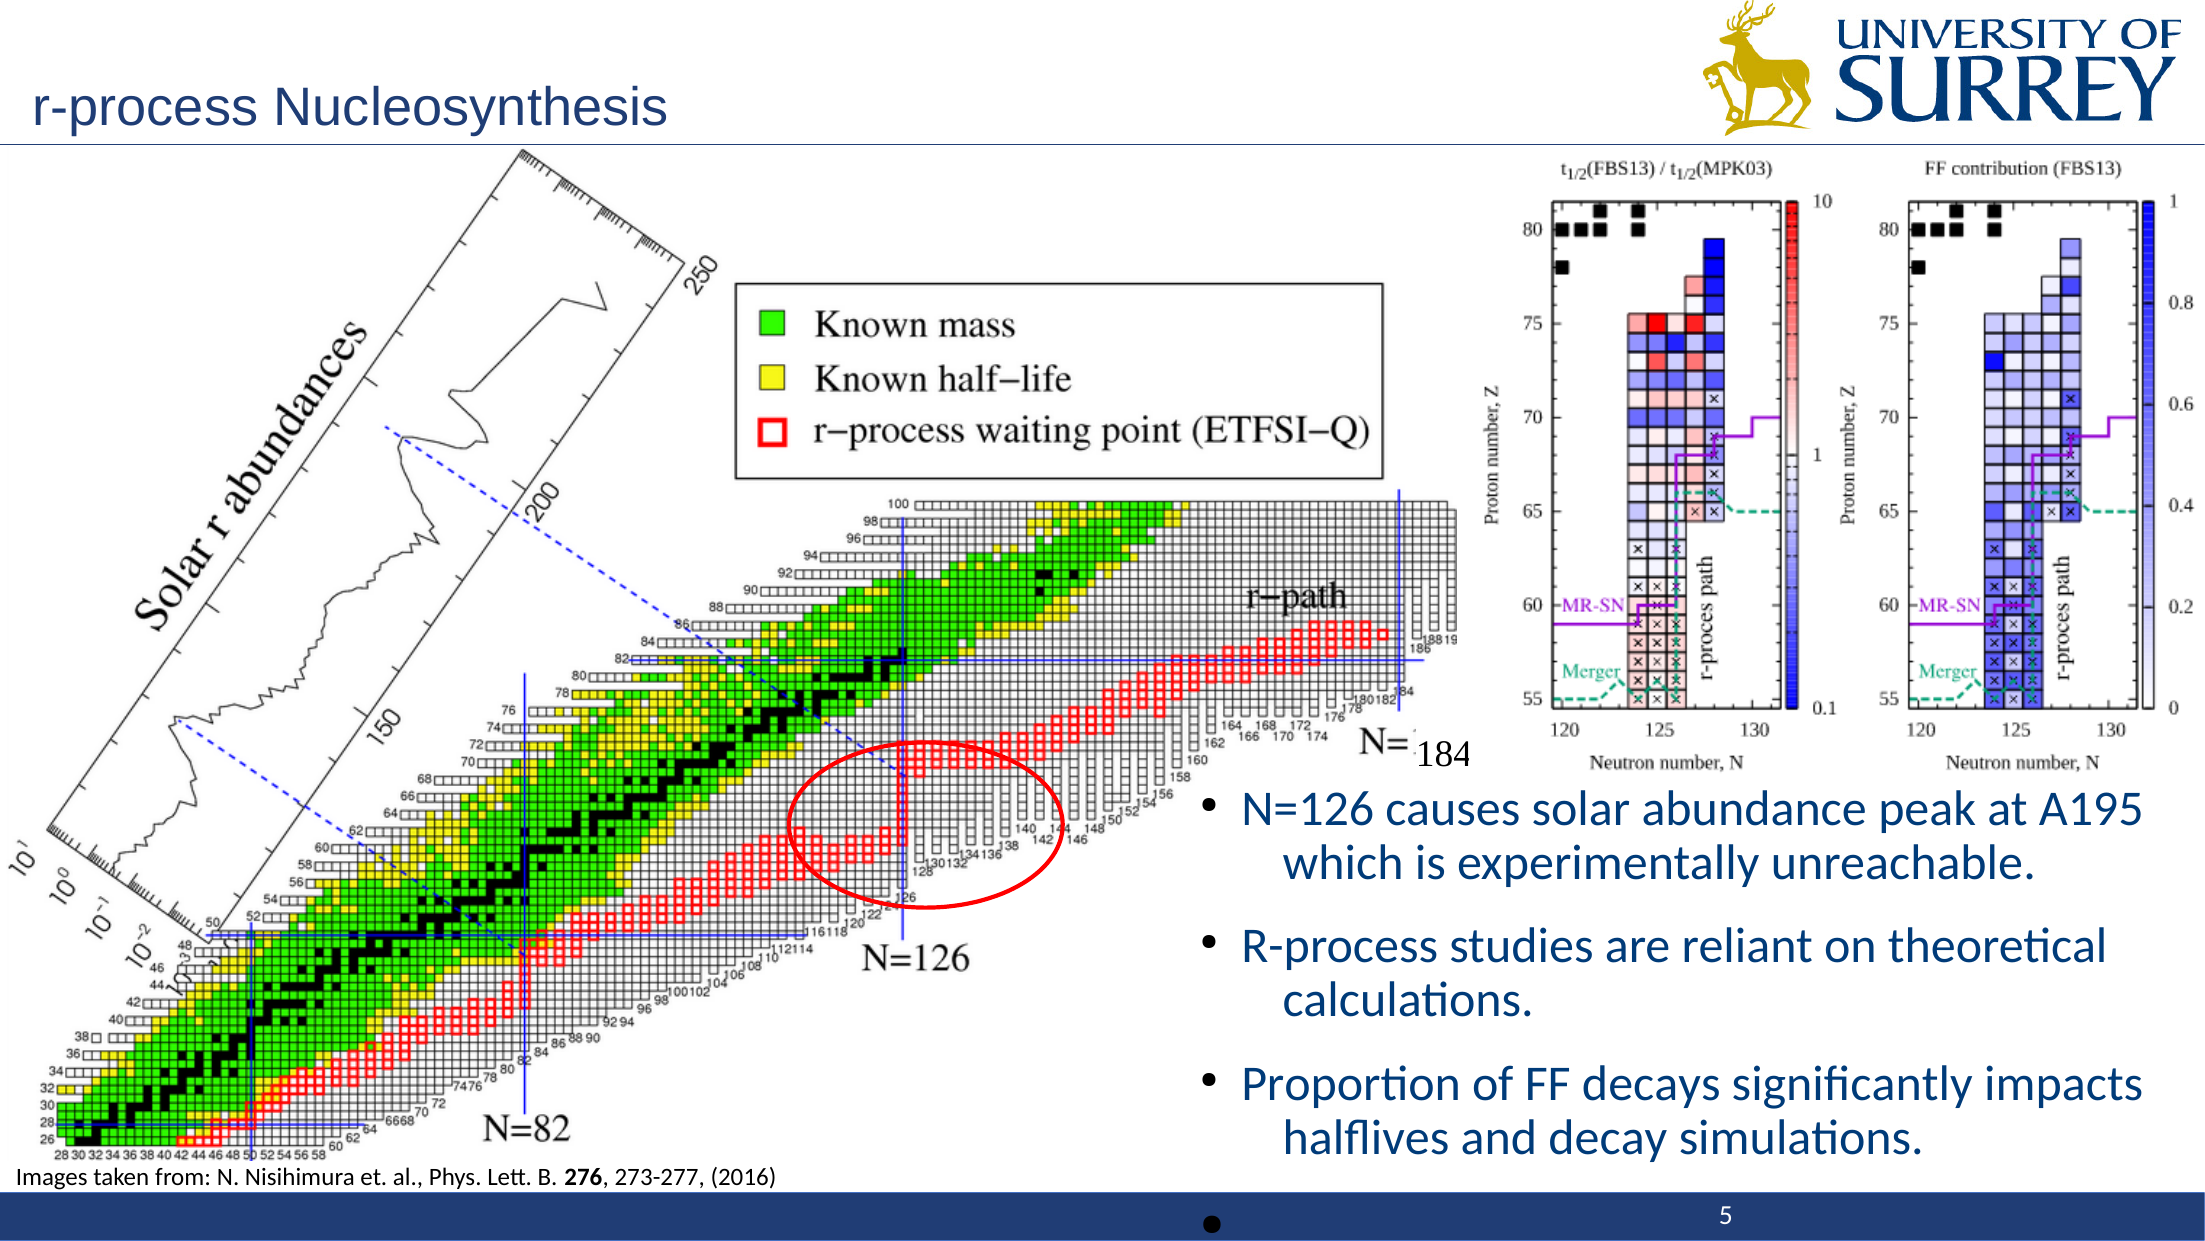

r-process Nucleosynthesis
184
N=126 causes solar abundance peak at A195 which is experimentally unreachable.
R-process studies are reliant on theoretical calculations.
Proportion of FF decays significantly impacts halflives and decay simulations.
Images taken from: N. Nisihimura et. al., Phys. Lett. B. 276, 273-277, (2016)